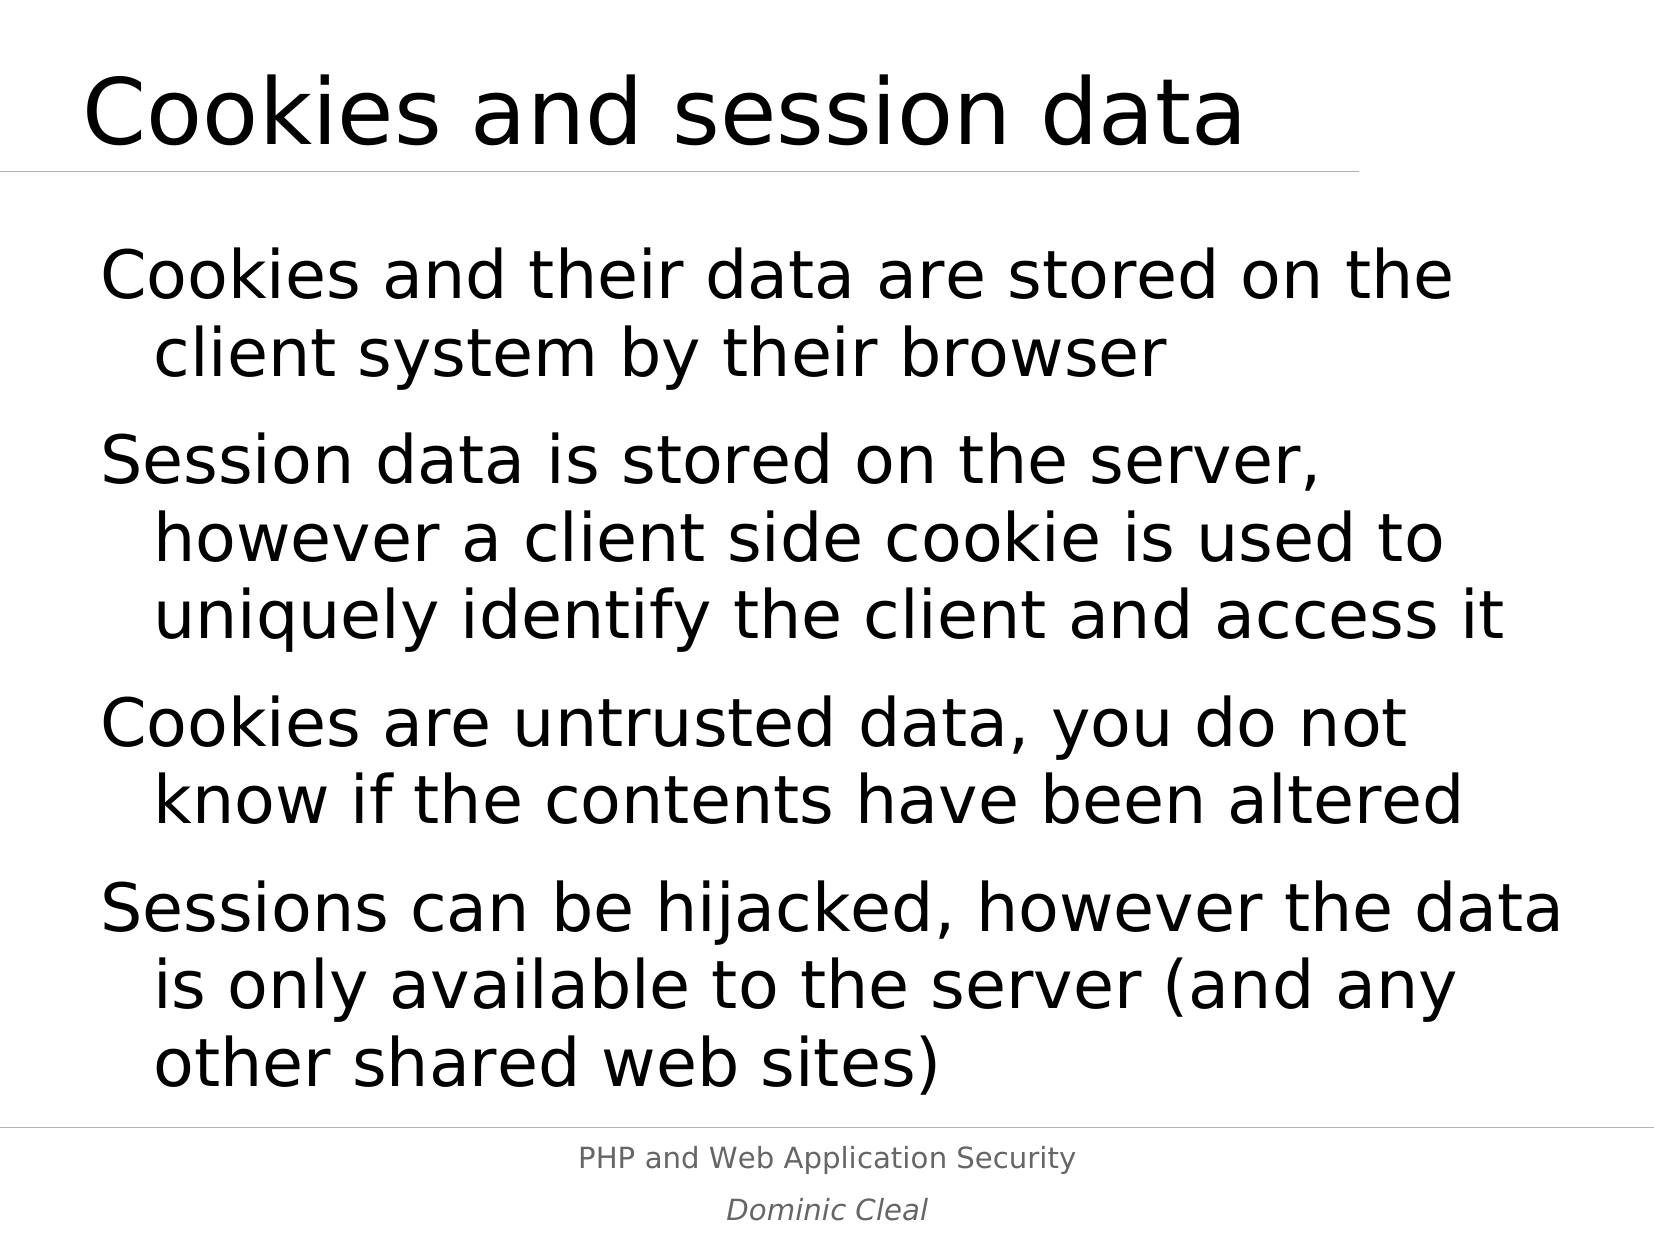

# Cookies and session data
Cookies and their data are stored on the client system by their browser
Session data is stored on the server, however a client side cookie is used to uniquely identify the client and access it
Cookies are untrusted data, you do not know if the contents have been altered
Sessions can be hijacked, however the data is only available to the server (and any other shared web sites)
PHP and Web Application Security